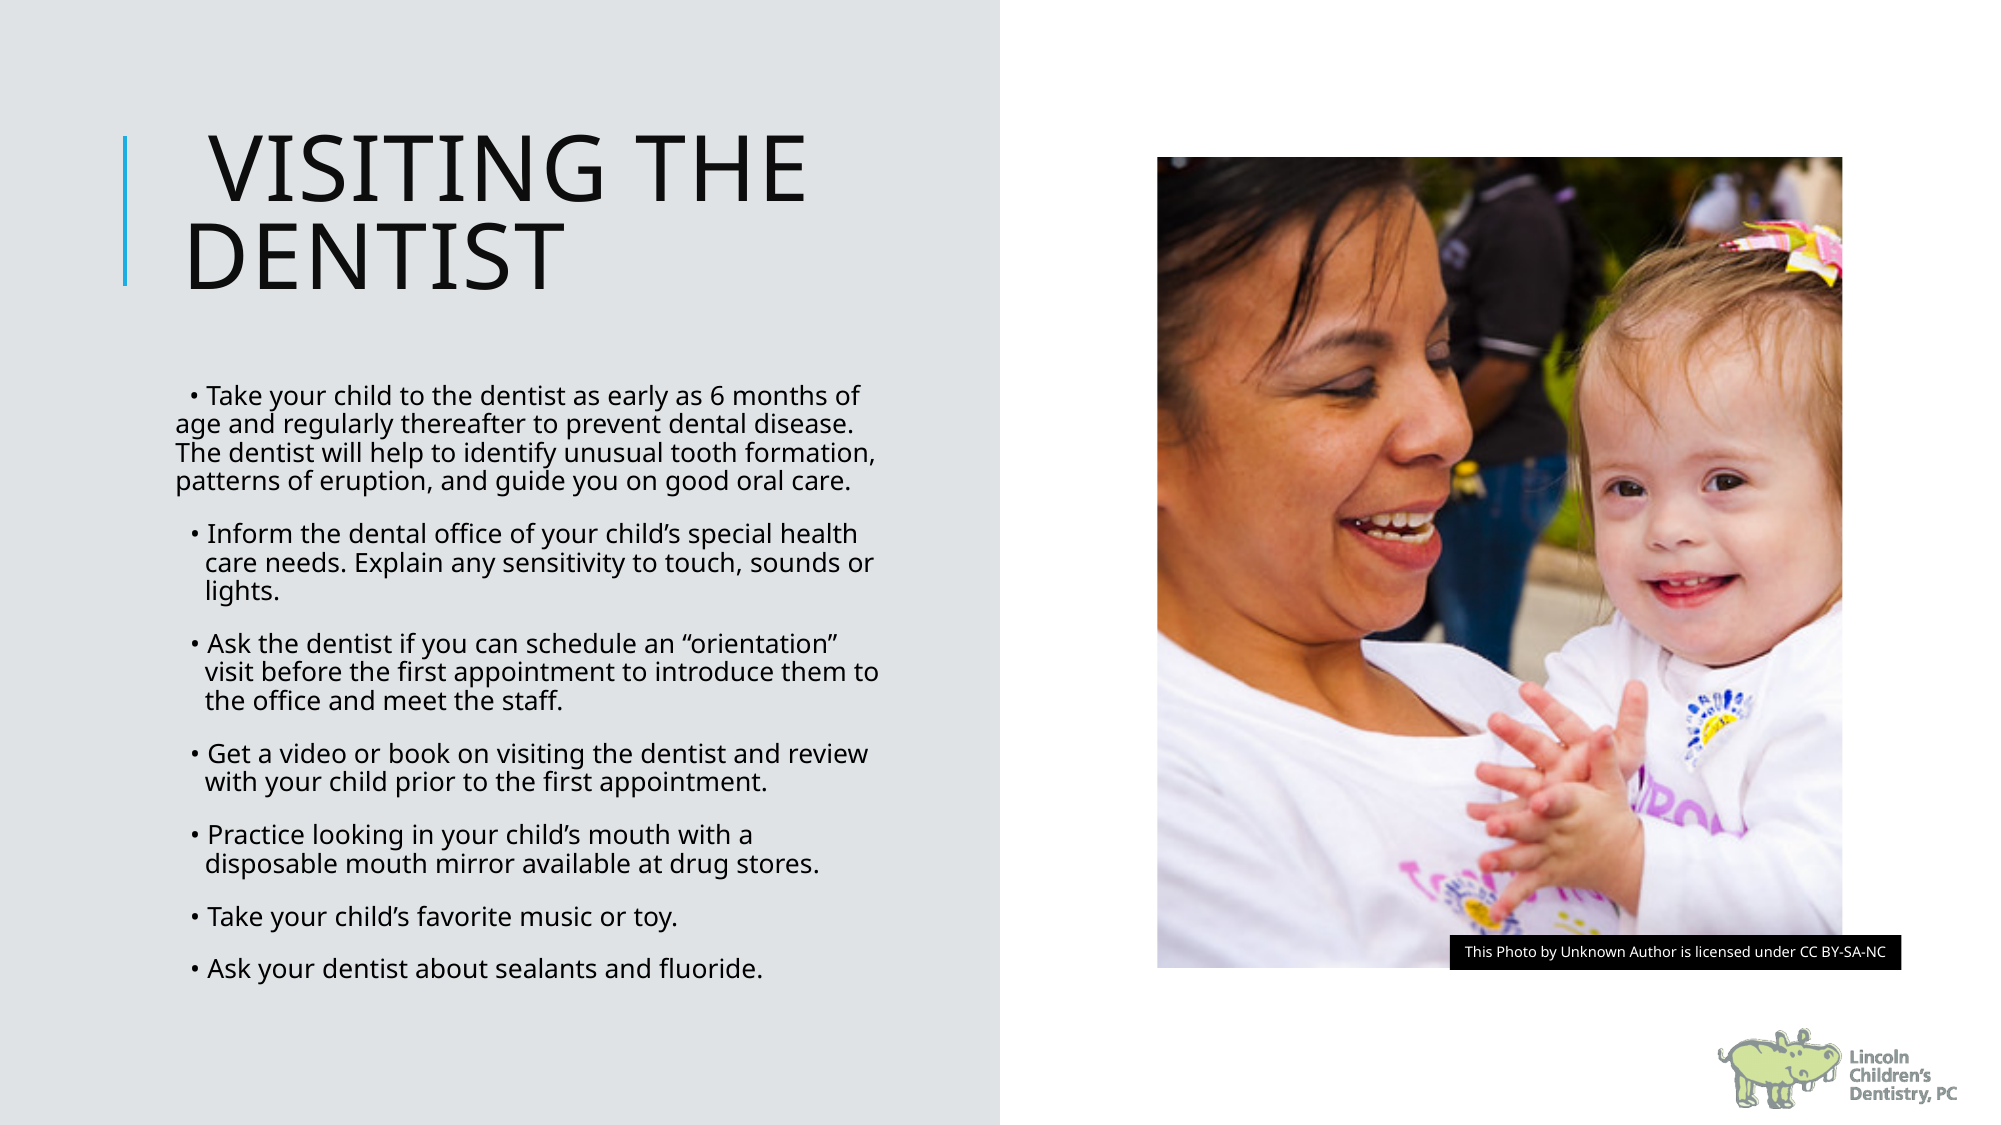

# visiting the dentist
 • Take your child to the dentist as early as 6 months of age and regularly thereafter to prevent dental disease. The dentist will help to identify unusual tooth formation, patterns of eruption, and guide you on good oral care.
• Inform the dental office of your child’s special health care needs. Explain any sensitivity to touch, sounds or lights.
• Ask the dentist if you can schedule an “orientation” visit before the first appointment to introduce them to the office and meet the staff.
• Get a video or book on visiting the dentist and review with your child prior to the first appointment.
• Practice looking in your child’s mouth with a disposable mouth mirror available at drug stores.
• Take your child’s favorite music or toy.
• Ask your dentist about sealants and fluoride.
This Photo by Unknown Author is licensed under CC BY-SA-NC